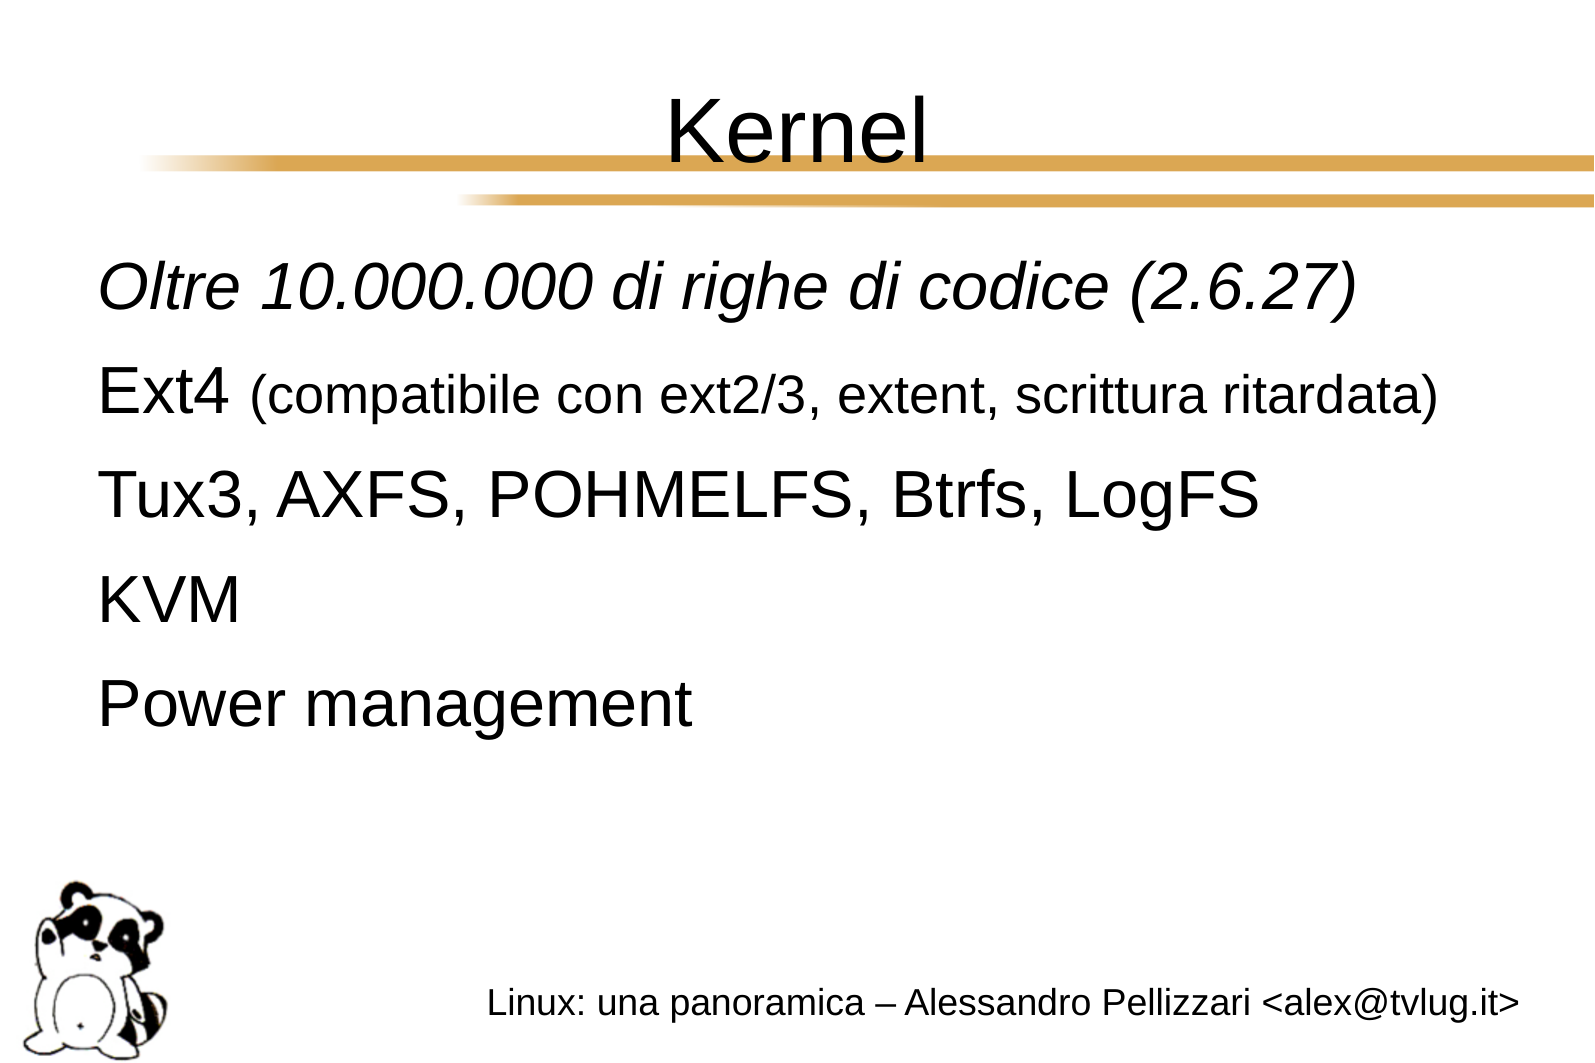

# Kernel
Oltre 10.000.000 di righe di codice (2.6.27)
Ext4 (compatibile con ext2/3, extent, scrittura ritardata)
Tux3, AXFS, POHMELFS, Btrfs, LogFS
KVM
Power management
Linux: una panoramica – Alessandro Pellizzari <alex@tvlug.it>